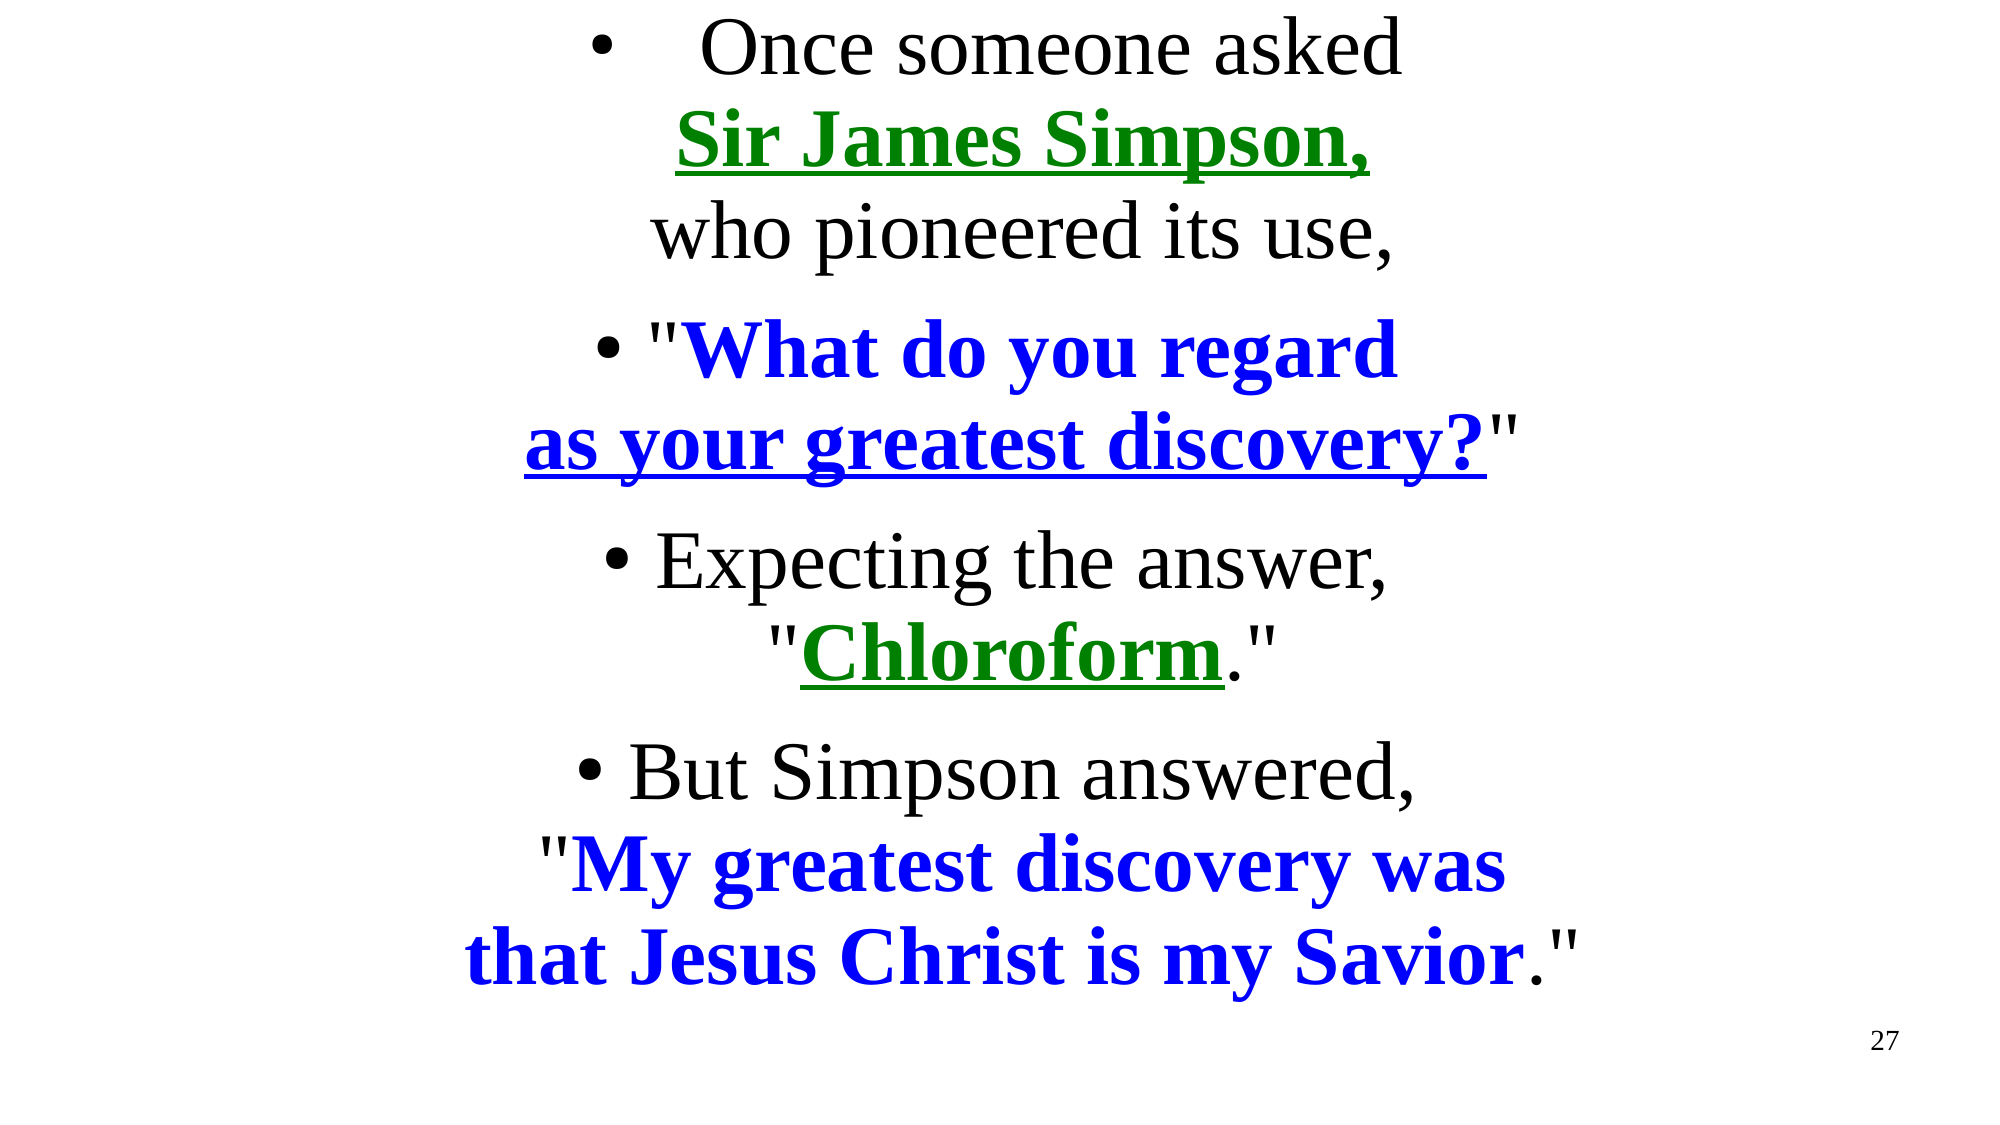

# Once someone asked Sir James Simpson, who pioneered its use,
"What do you regard
as your greatest discovery?"
Expecting the answer,
"Chloroform."
But Simpson answered,
"My greatest discovery was
that Jesus Christ is my Savior."
27